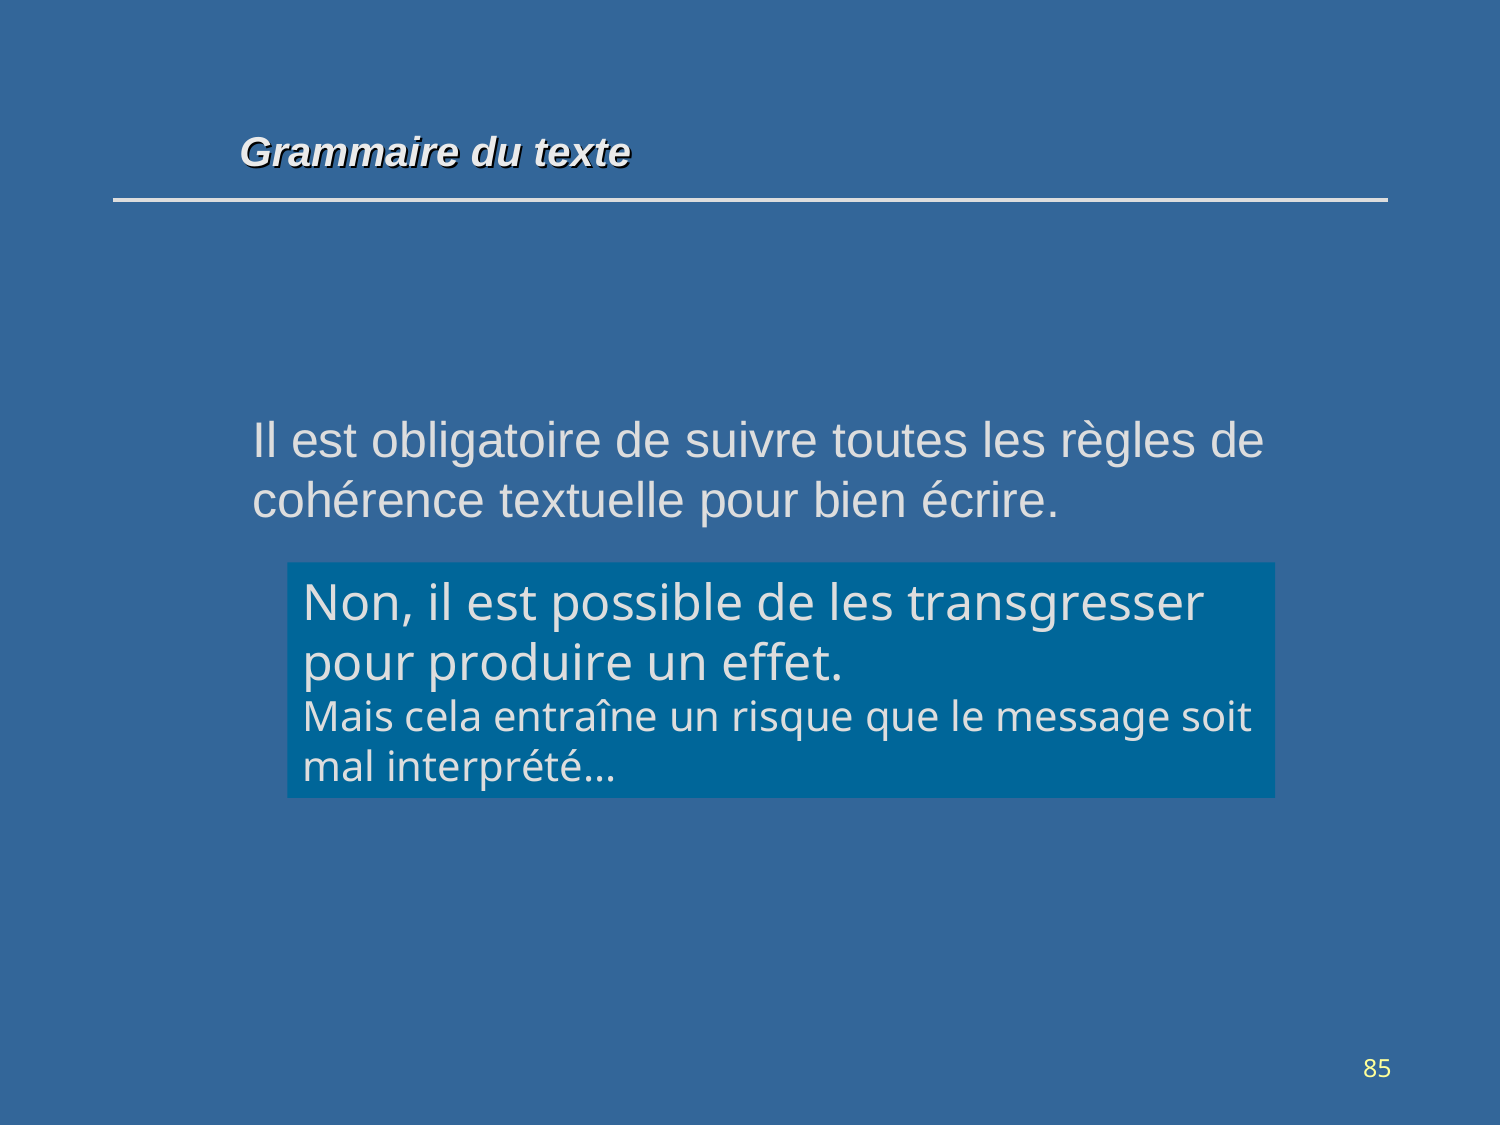

Grammaire du texte
Il est obligatoire de suivre toutes les règles de cohérence textuelle pour bien écrire.
V / F ?
Non, il est possible de les transgresser pour produire un effet.
Mais cela entraîne un risque que le message soit mal interprété...
85